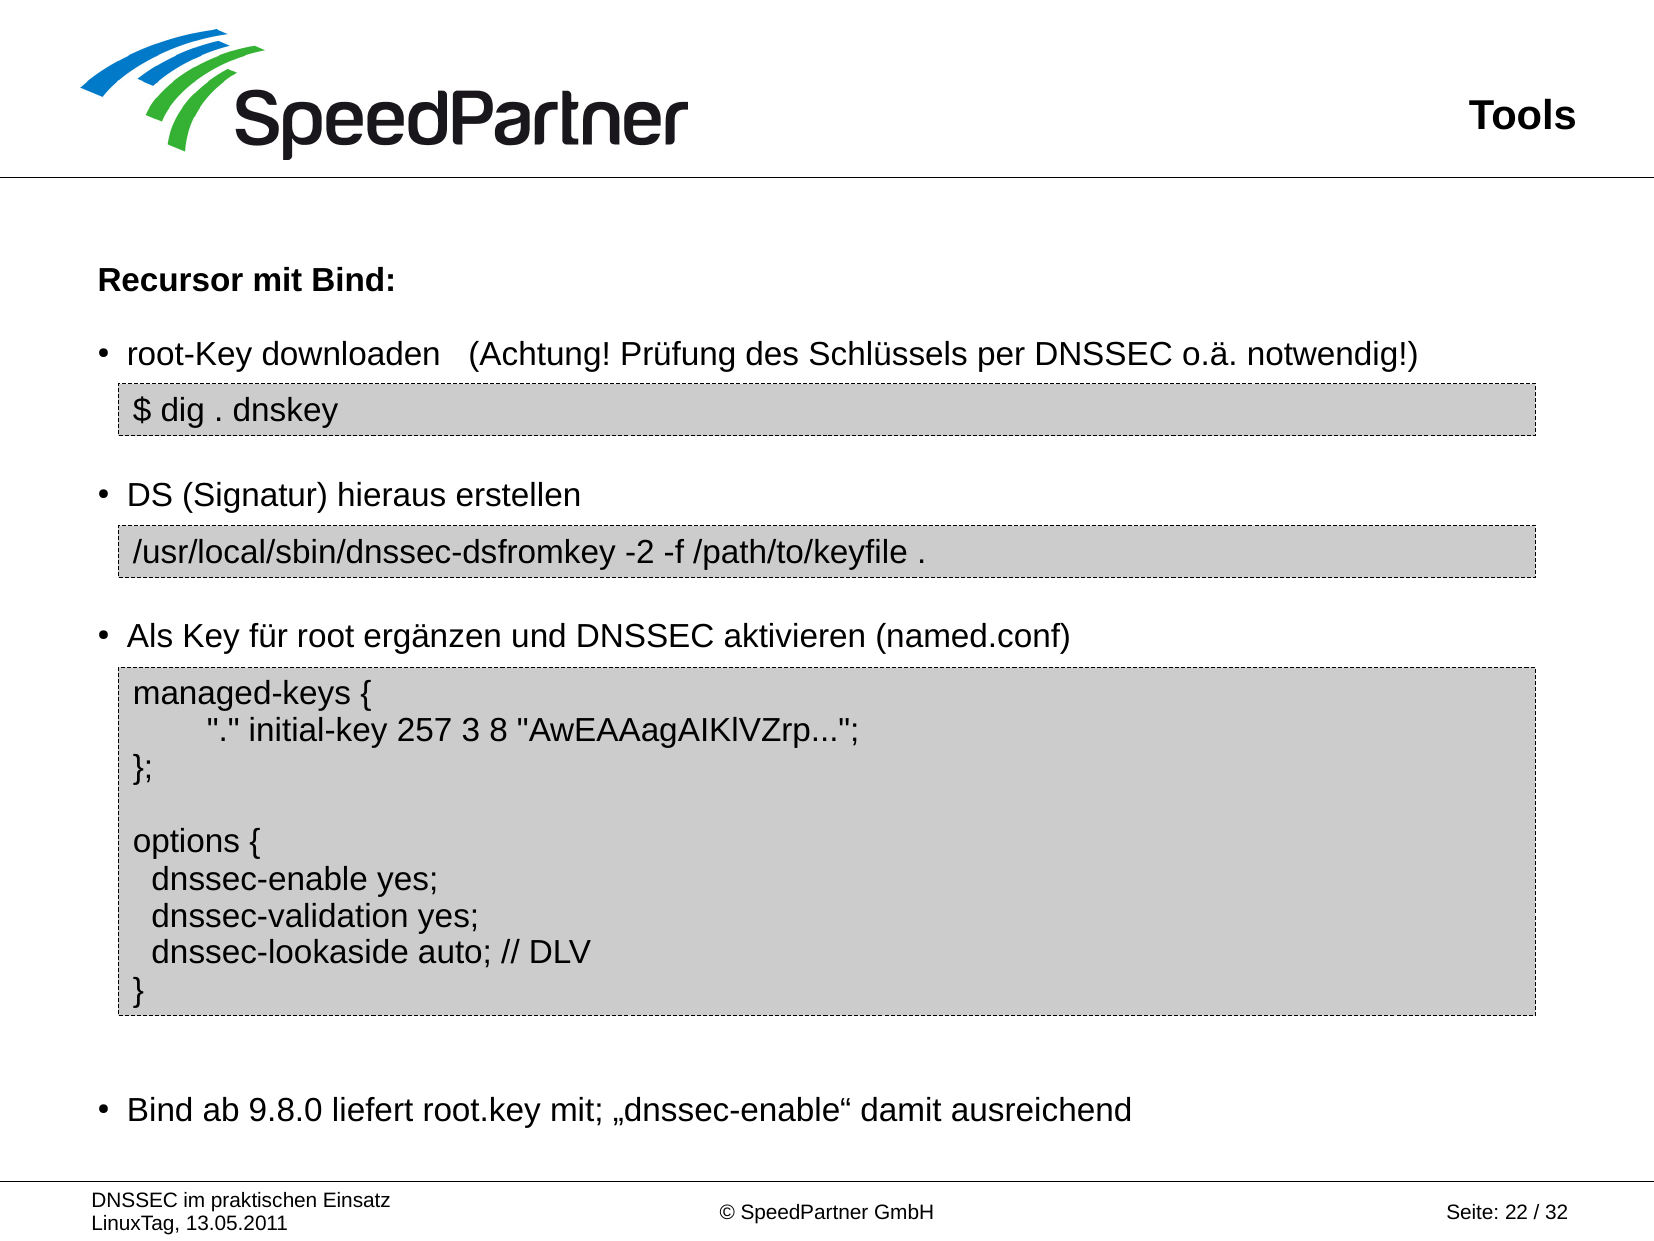

# Tools
Recursor mit Bind:
root-Key downloaden (Achtung! Prüfung des Schlüssels per DNSSEC o.ä. notwendig!)
DS (Signatur) hieraus erstellen
Als Key für root ergänzen und DNSSEC aktivieren (named.conf)
Bind ab 9.8.0 liefert root.key mit; „dnssec-enable“ damit ausreichend
$ dig . dnskey
/usr/local/sbin/dnssec-dsfromkey -2 -f /path/to/keyfile .
managed-keys {
 "." initial-key 257 3 8 "AwEAAagAIKlVZrp...";
};
options {
 dnssec-enable yes;
 dnssec-validation yes;
 dnssec-lookaside auto; // DLV
}